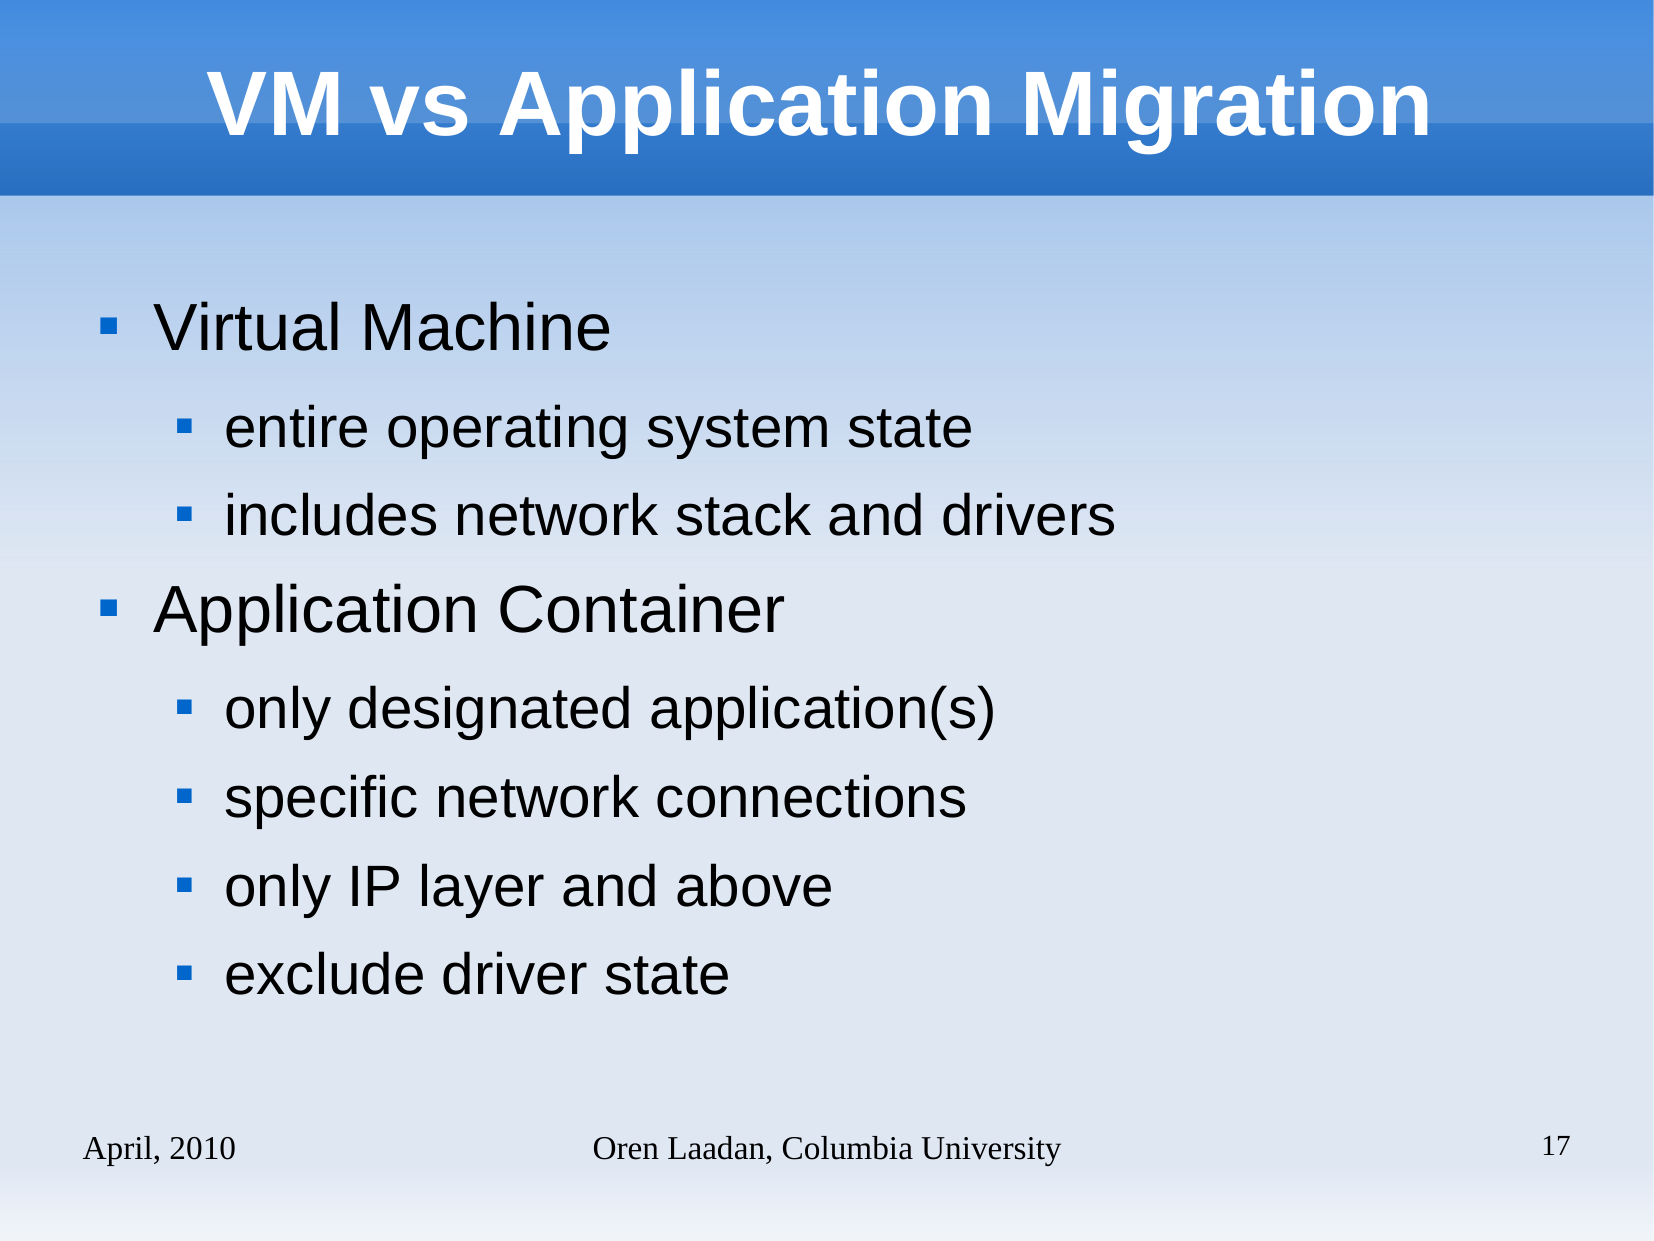

# VM vs Application Migration
Virtual Machine
entire operating system state
includes network stack and drivers
Application Container
only designated application(s)
specific network connections
only IP layer and above
exclude driver state
17